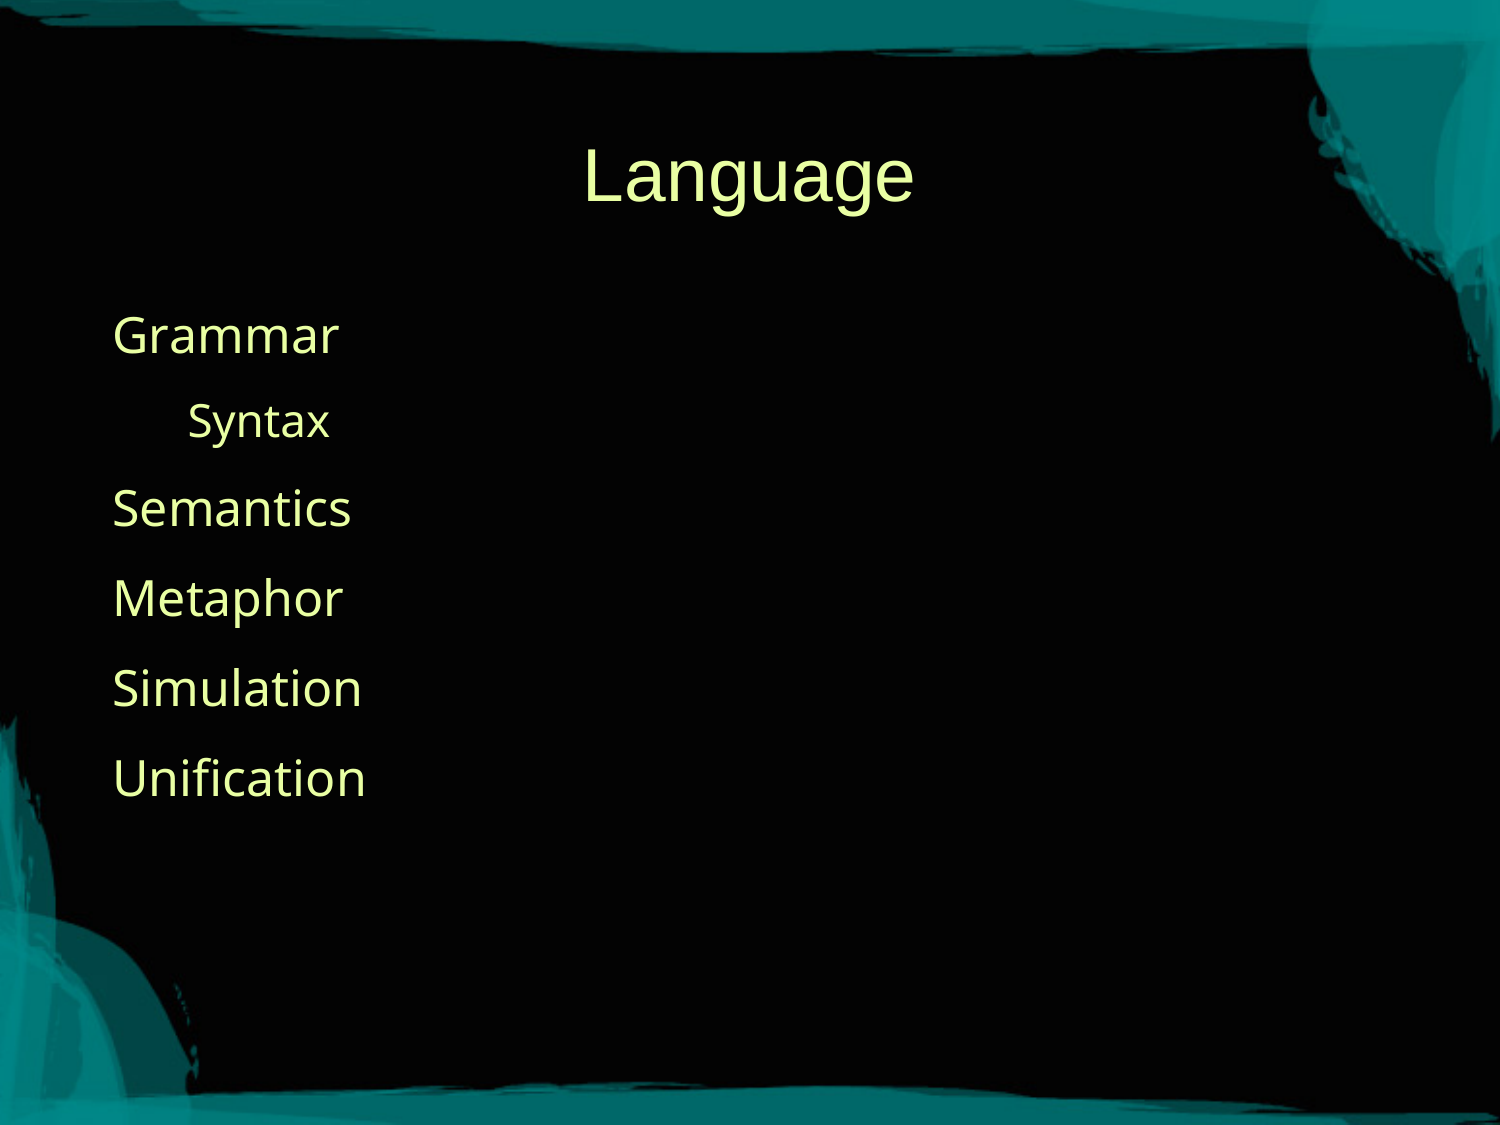

# Language
Grammar
Syntax
Semantics
Metaphor
Simulation
Unification